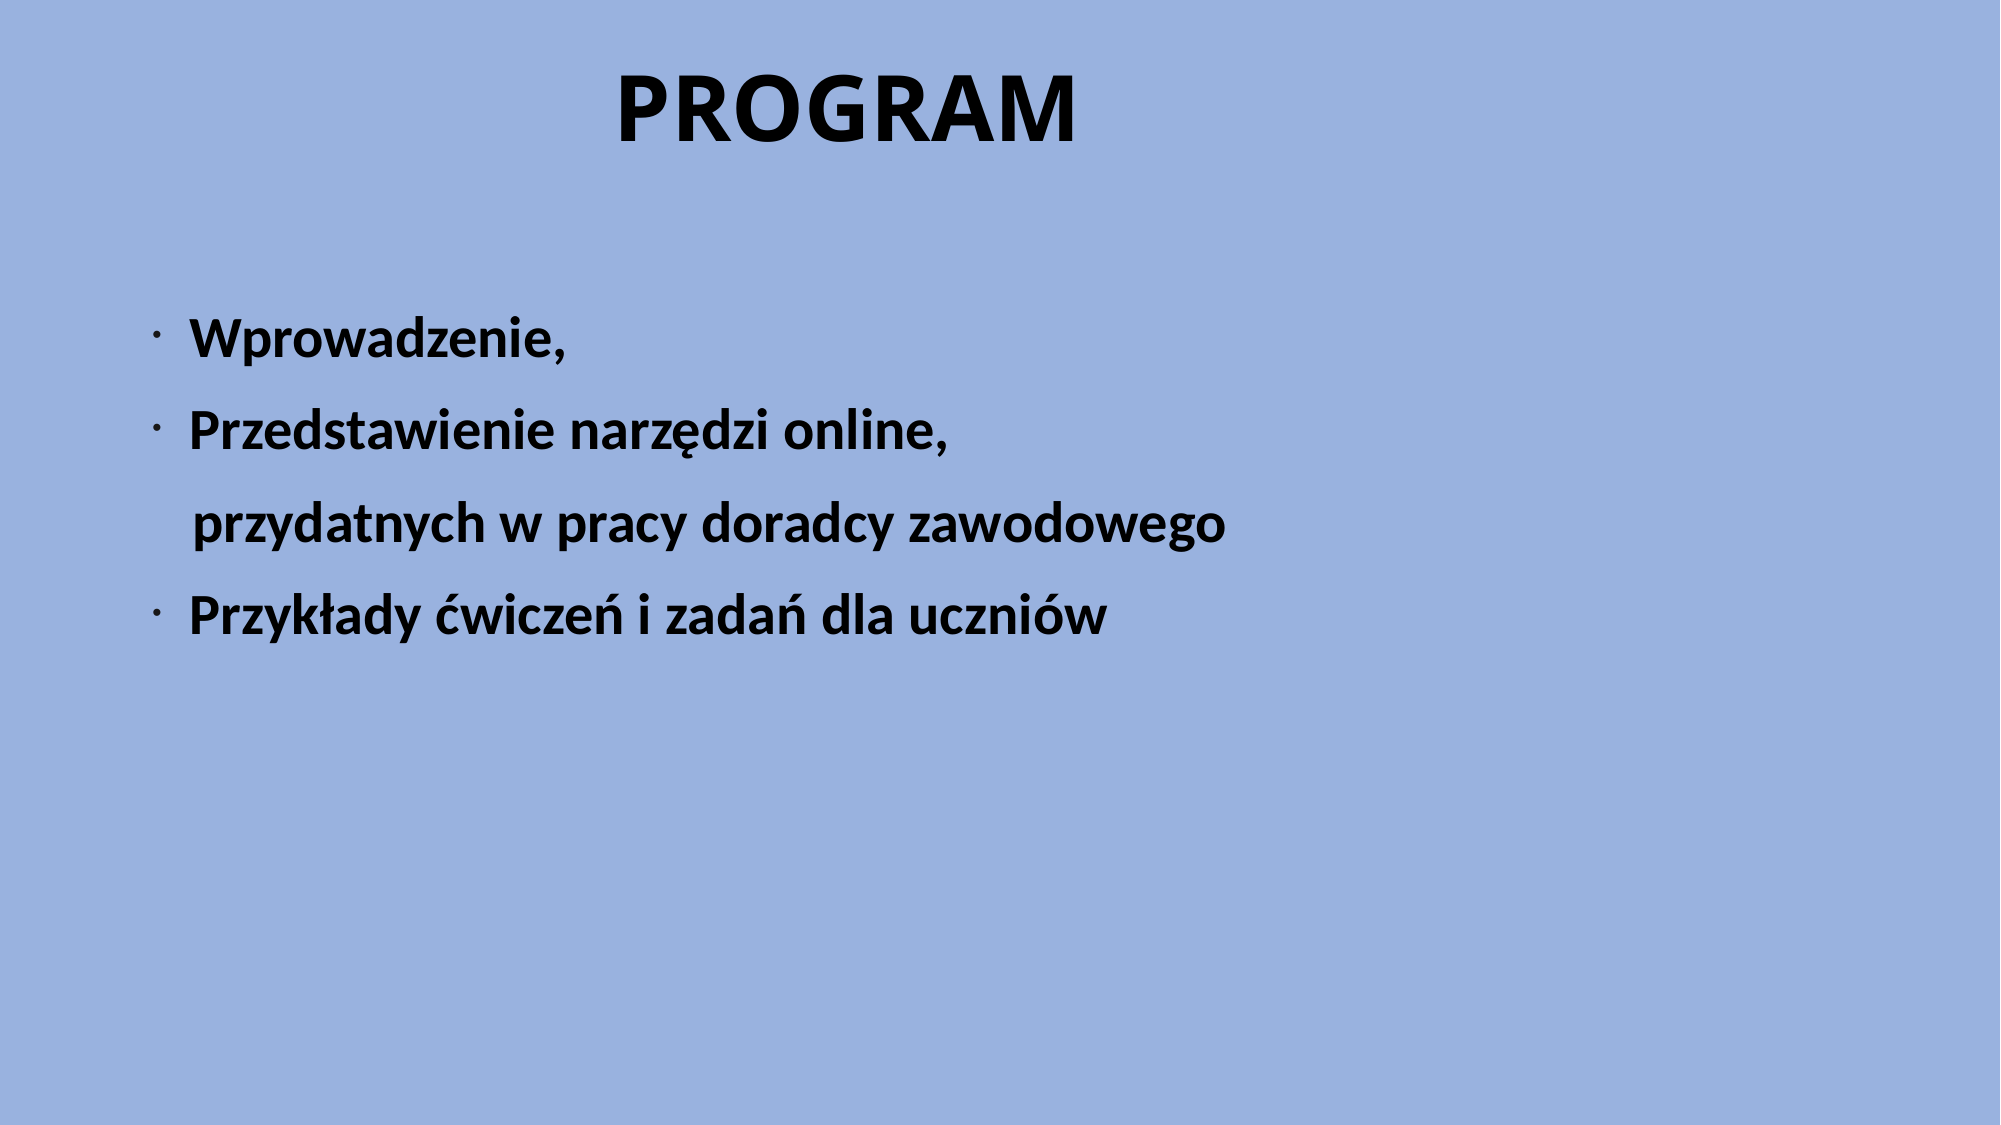

# PROGRAM
Wprowadzenie,
Przedstawienie narzędzi online,
 przydatnych w pracy doradcy zawodowego
Przykłady ćwiczeń i zadań dla uczniów